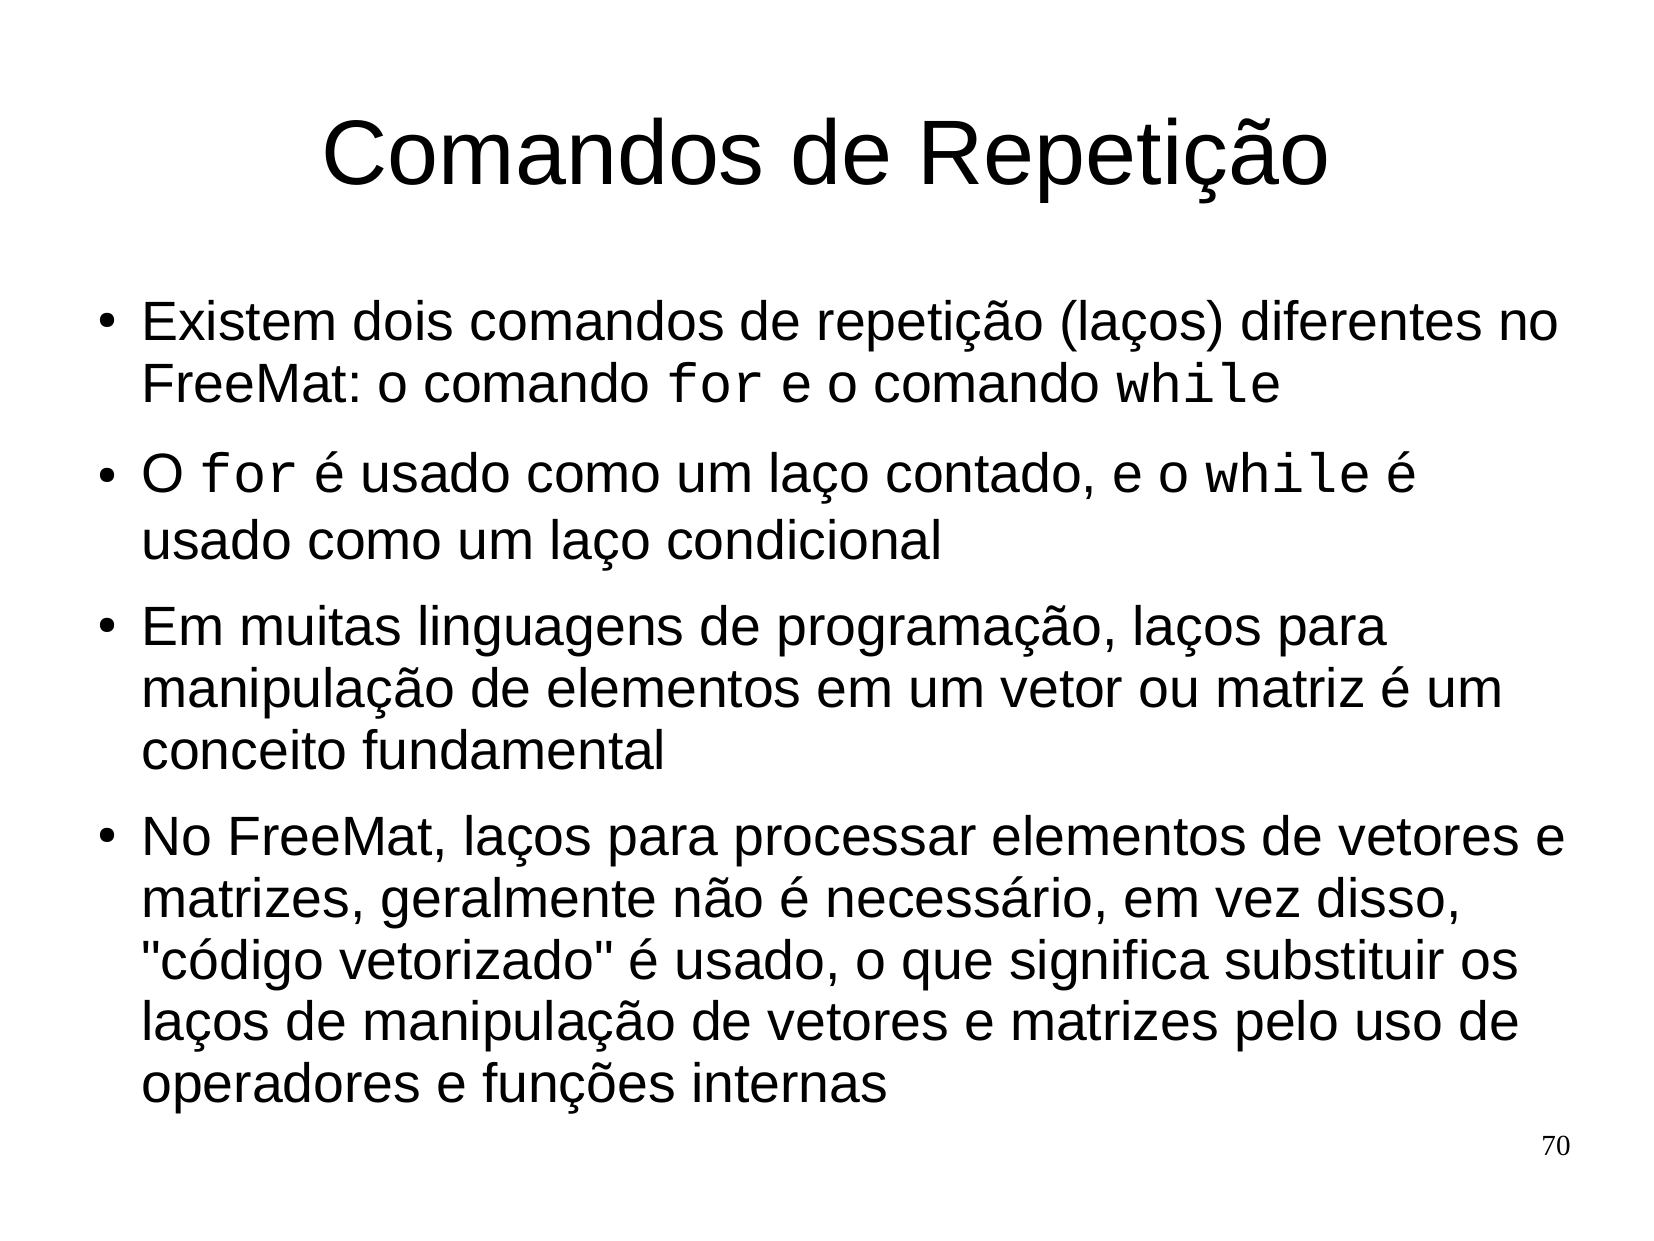

# Comandos de Repetição
Existem dois comandos de repetição (laços) diferentes no FreeMat: o comando for e o comando while
O for é usado como um laço contado, e o while é usado como um laço condicional
Em muitas linguagens de programação, laços para manipulação de elementos em um vetor ou matriz é um conceito fundamental
No FreeMat, laços para processar elementos de vetores e matrizes, geralmente não é necessário, em vez disso, "código vetorizado" é usado, o que significa substituir os laços de manipulação de vetores e matrizes pelo uso de operadores e funções internas
70